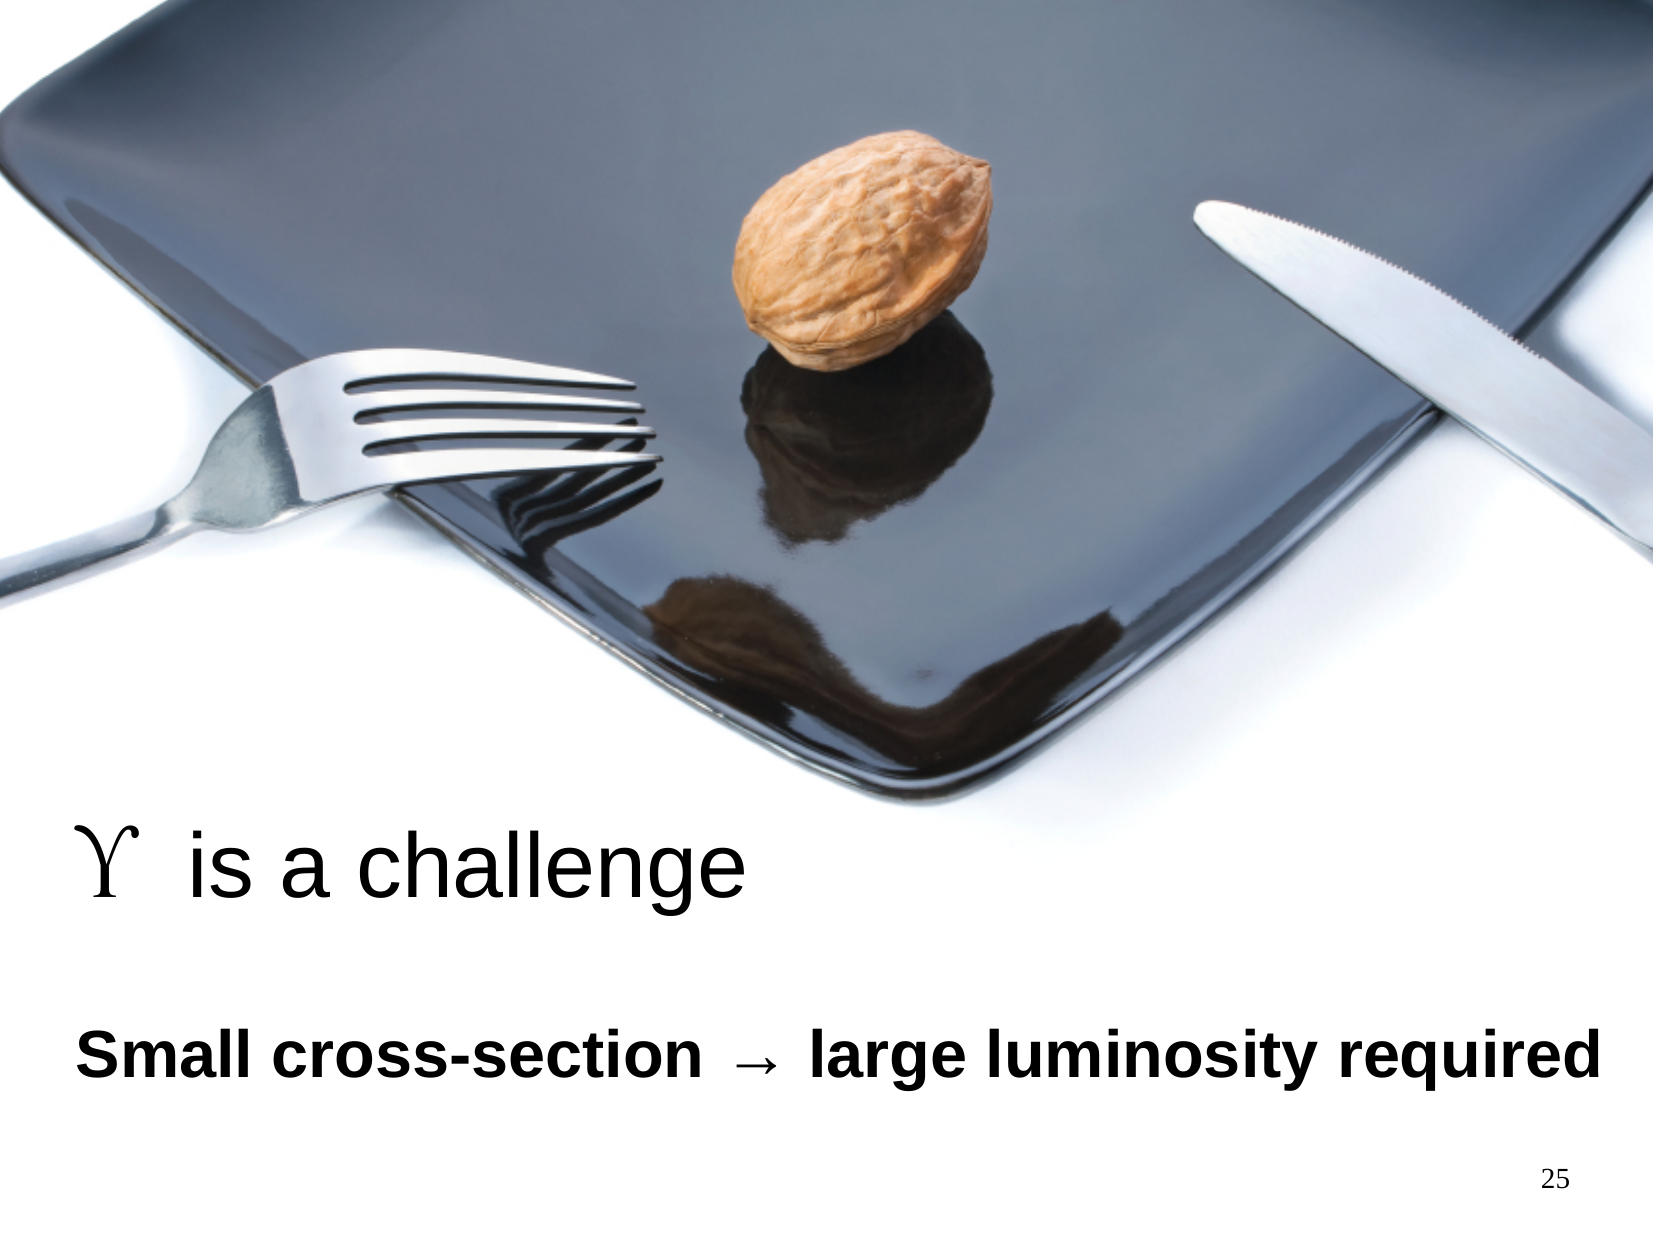

¡ is a challenge
Small cross-section → large luminosity required
25